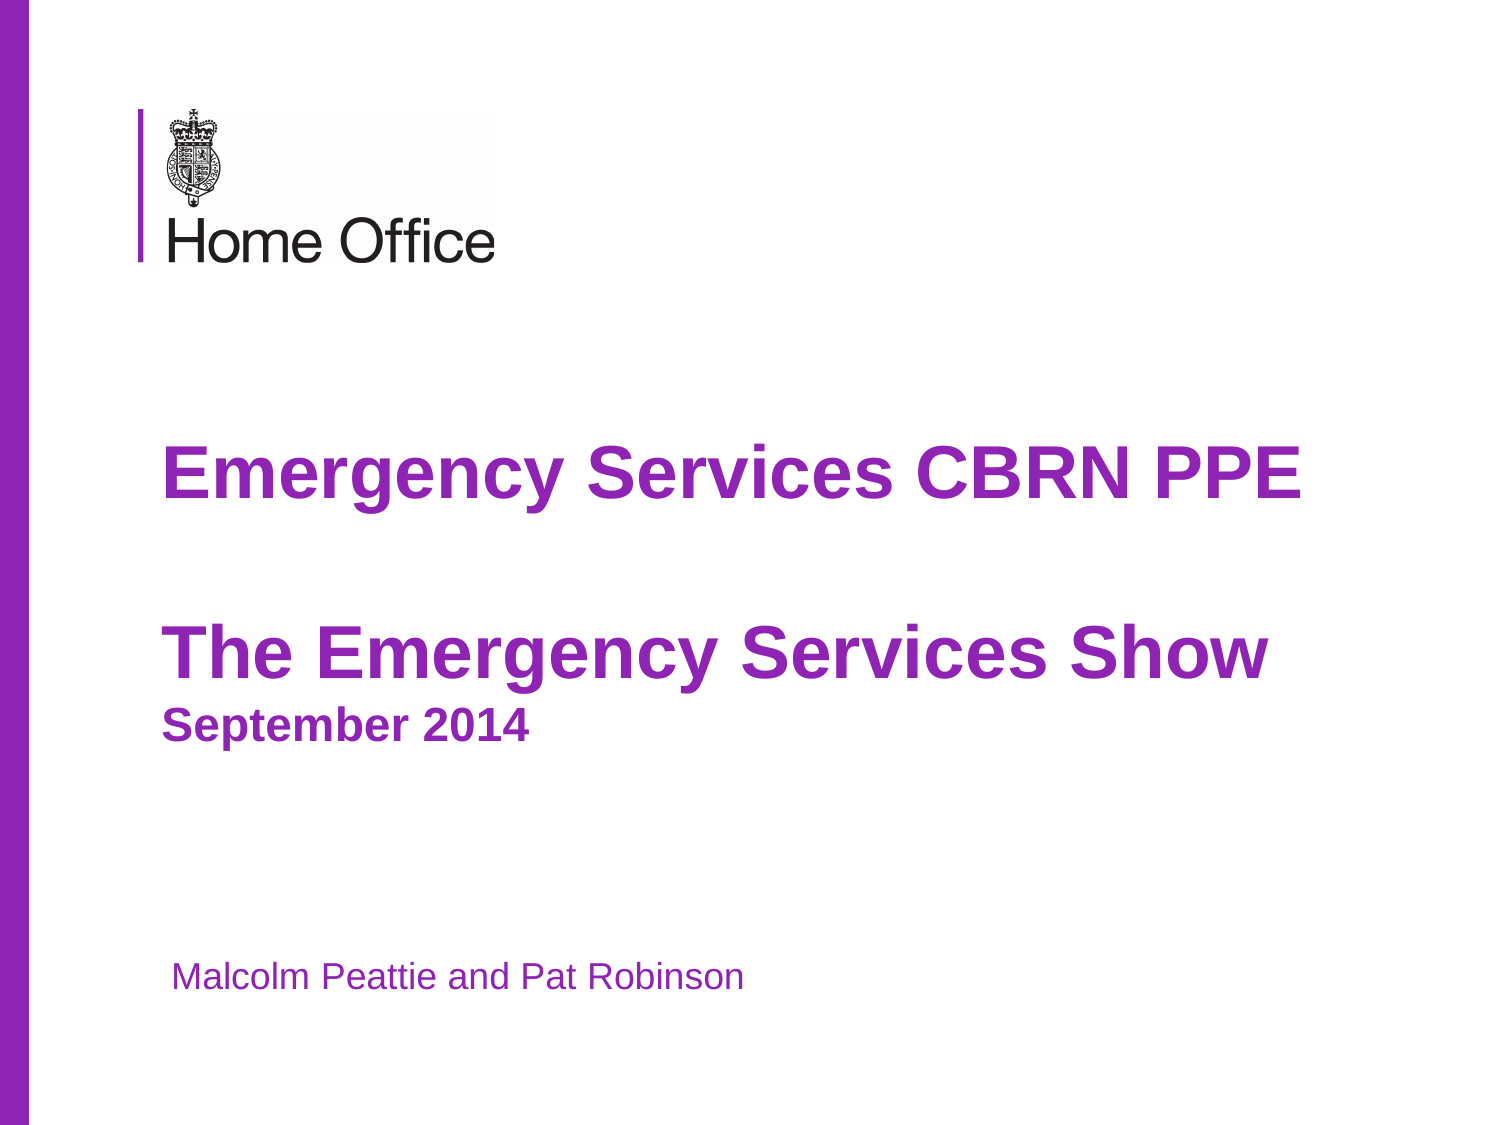

# Emergency Services CBRN PPE The Emergency Services Show September 2014
Malcolm Peattie and Pat Robinson